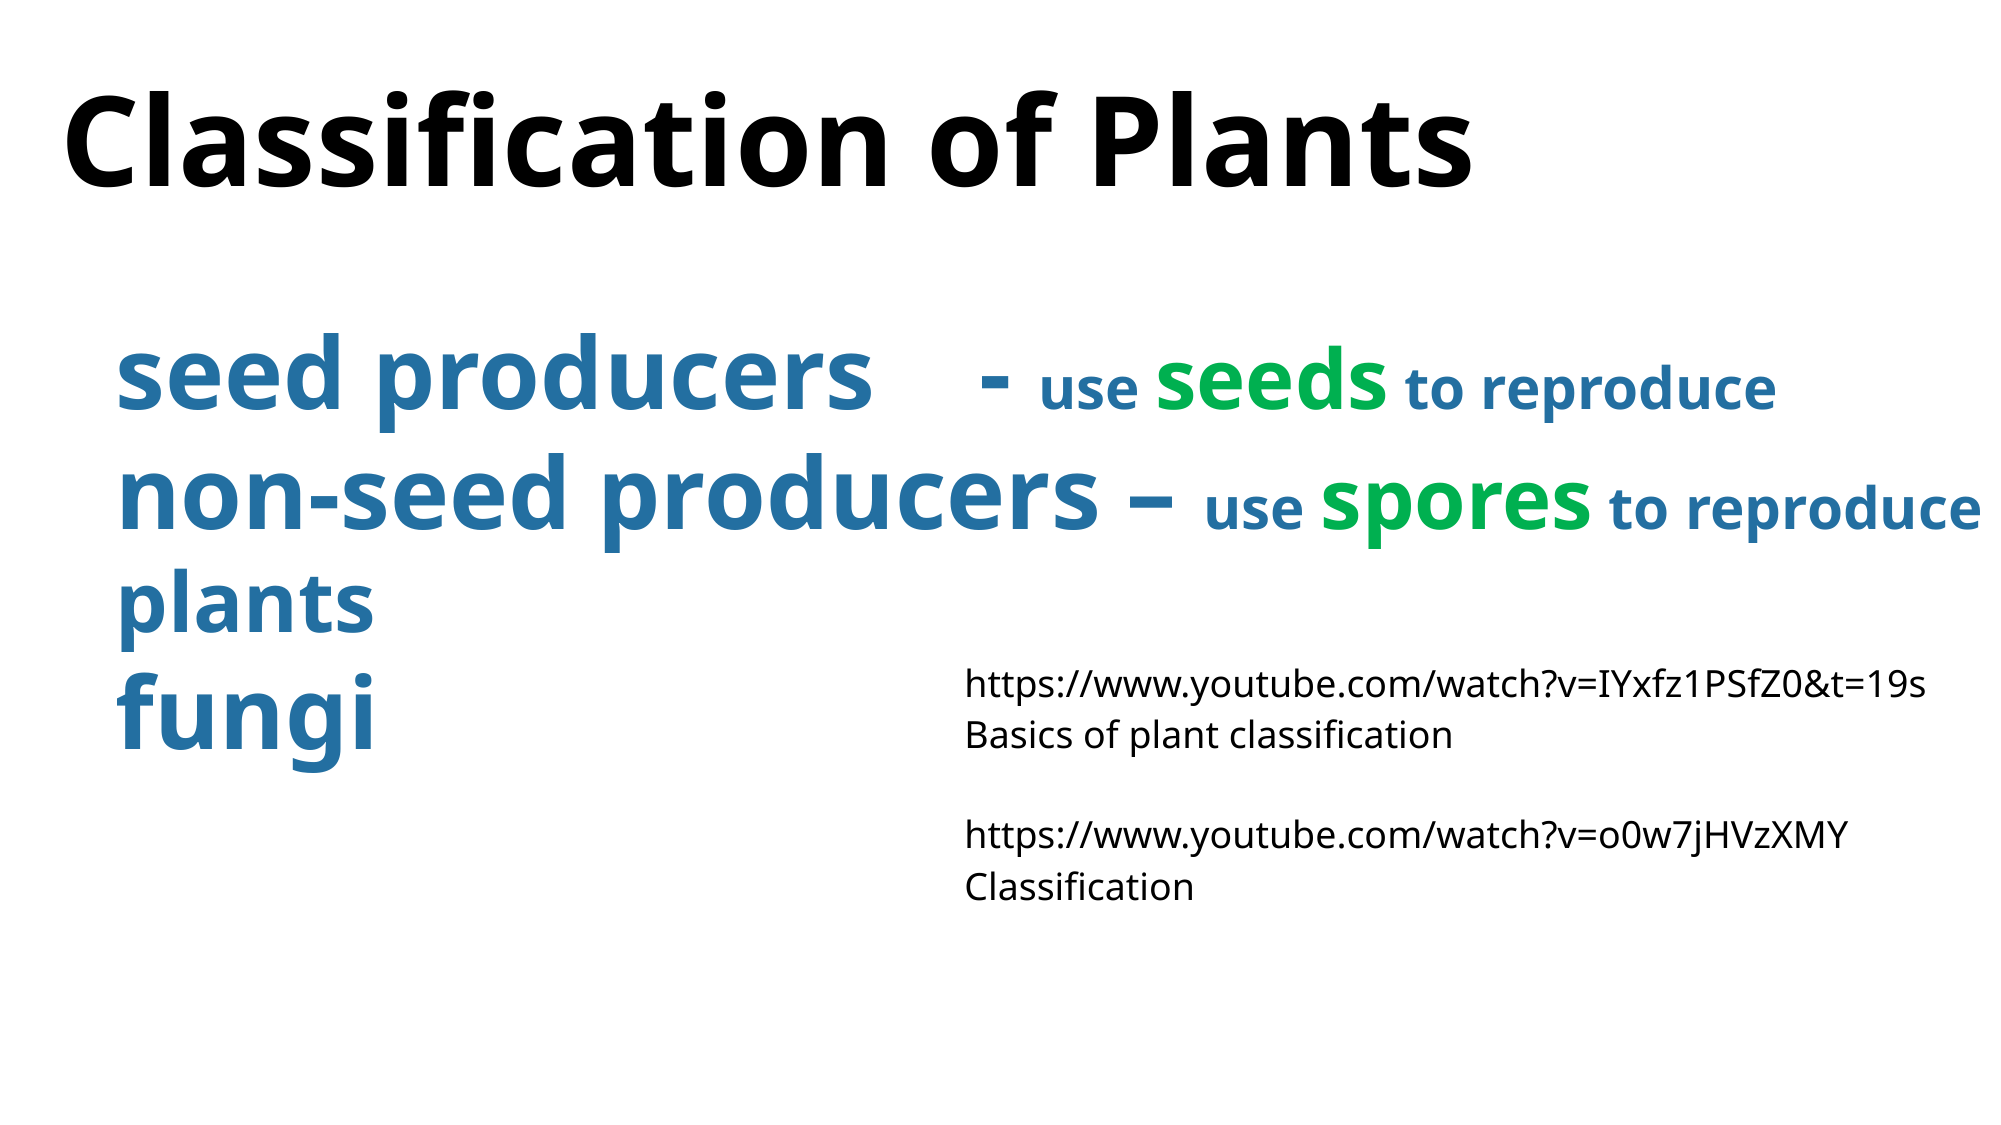

Classification of Plants
seed producers    - use seeds to reproduce
non-seed producers – use spores to reproduce
plants
fungi
https://www.youtube.com/watch?v=IYxfz1PSfZ0&t=19s
Basics of plant classification
https://www.youtube.com/watch?v=o0w7jHVzXMY
Classification